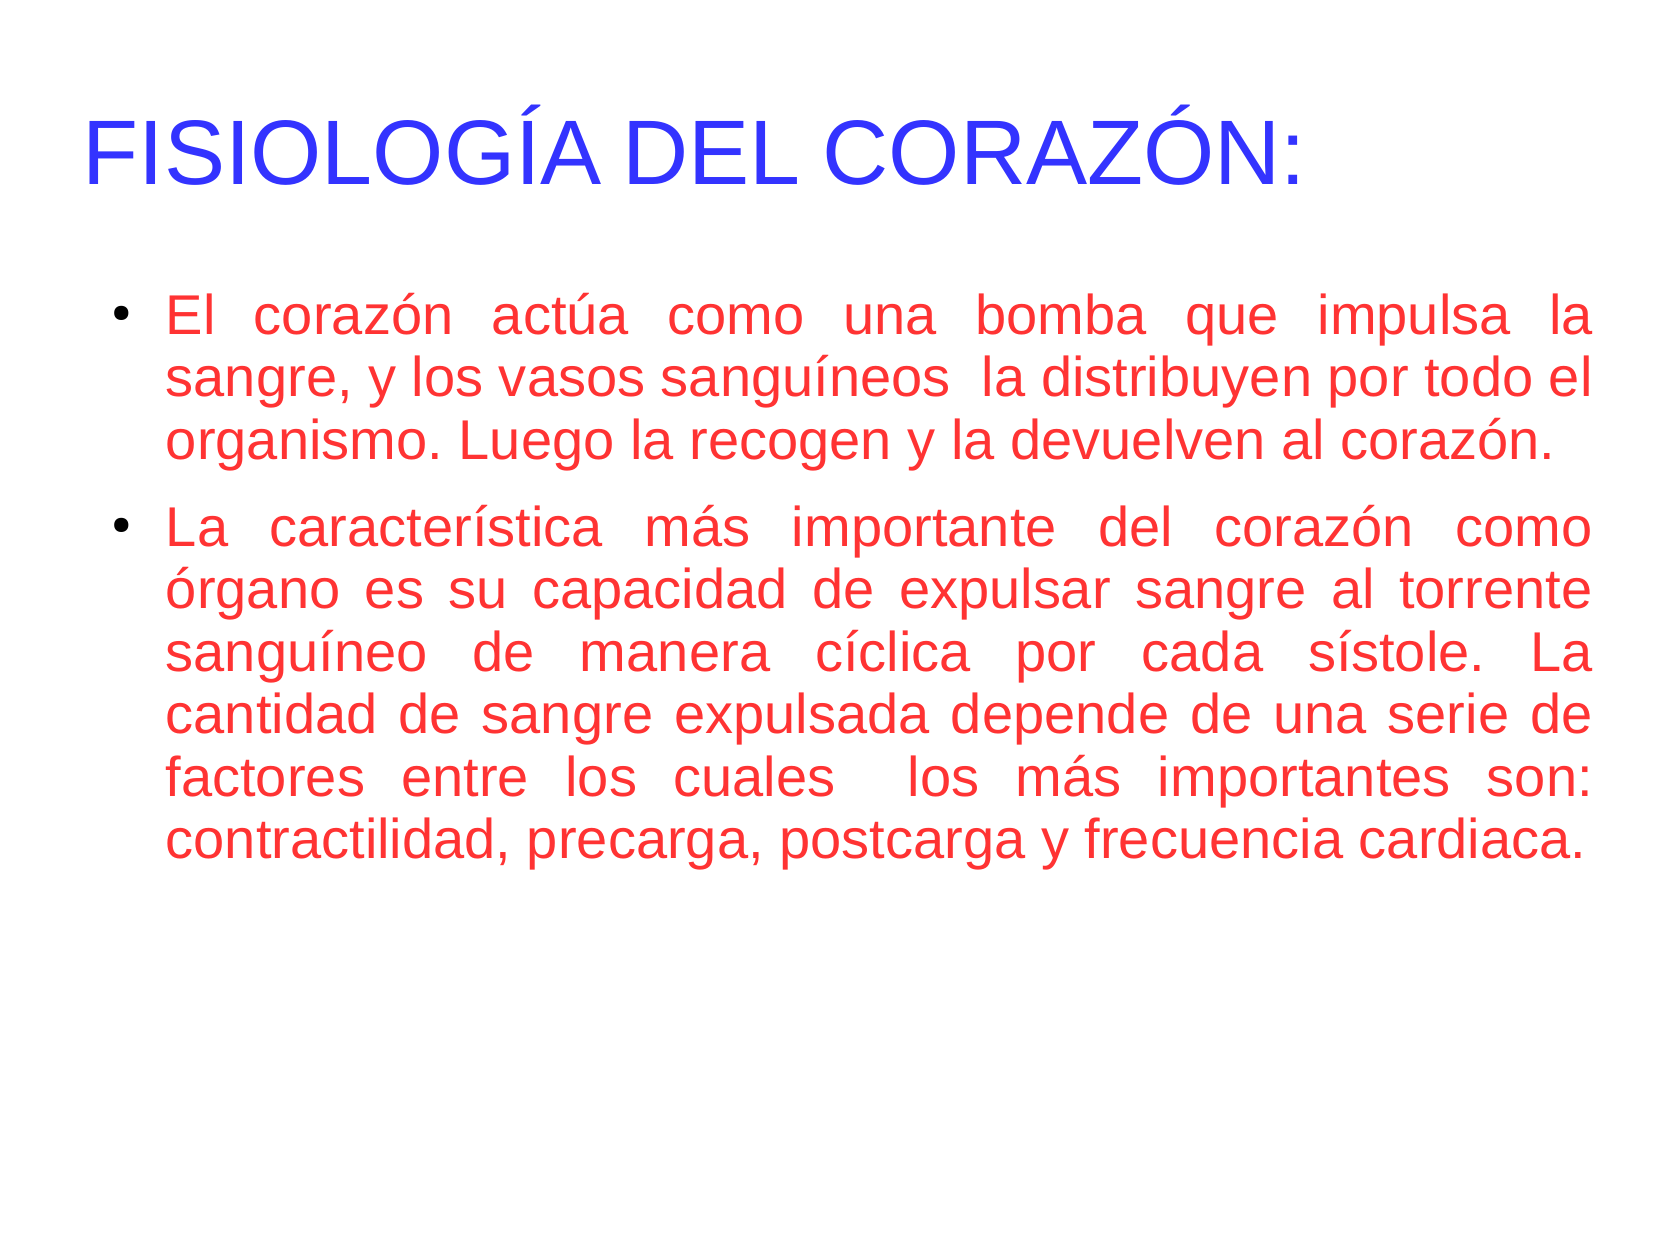

# FISIOLOGÍA DEL CORAZÓN:
El corazón actúa como una bomba que impulsa la sangre, y los vasos sanguíneos la distribuyen por todo el organismo. Luego la recogen y la devuelven al corazón.
La característica más importante del corazón como órgano es su capacidad de expulsar sangre al torrente sanguíneo de manera cíclica por cada sístole. La cantidad de sangre expulsada depende de una serie de factores entre los cuales los más importantes son: contractilidad, precarga, postcarga y frecuencia cardiaca.